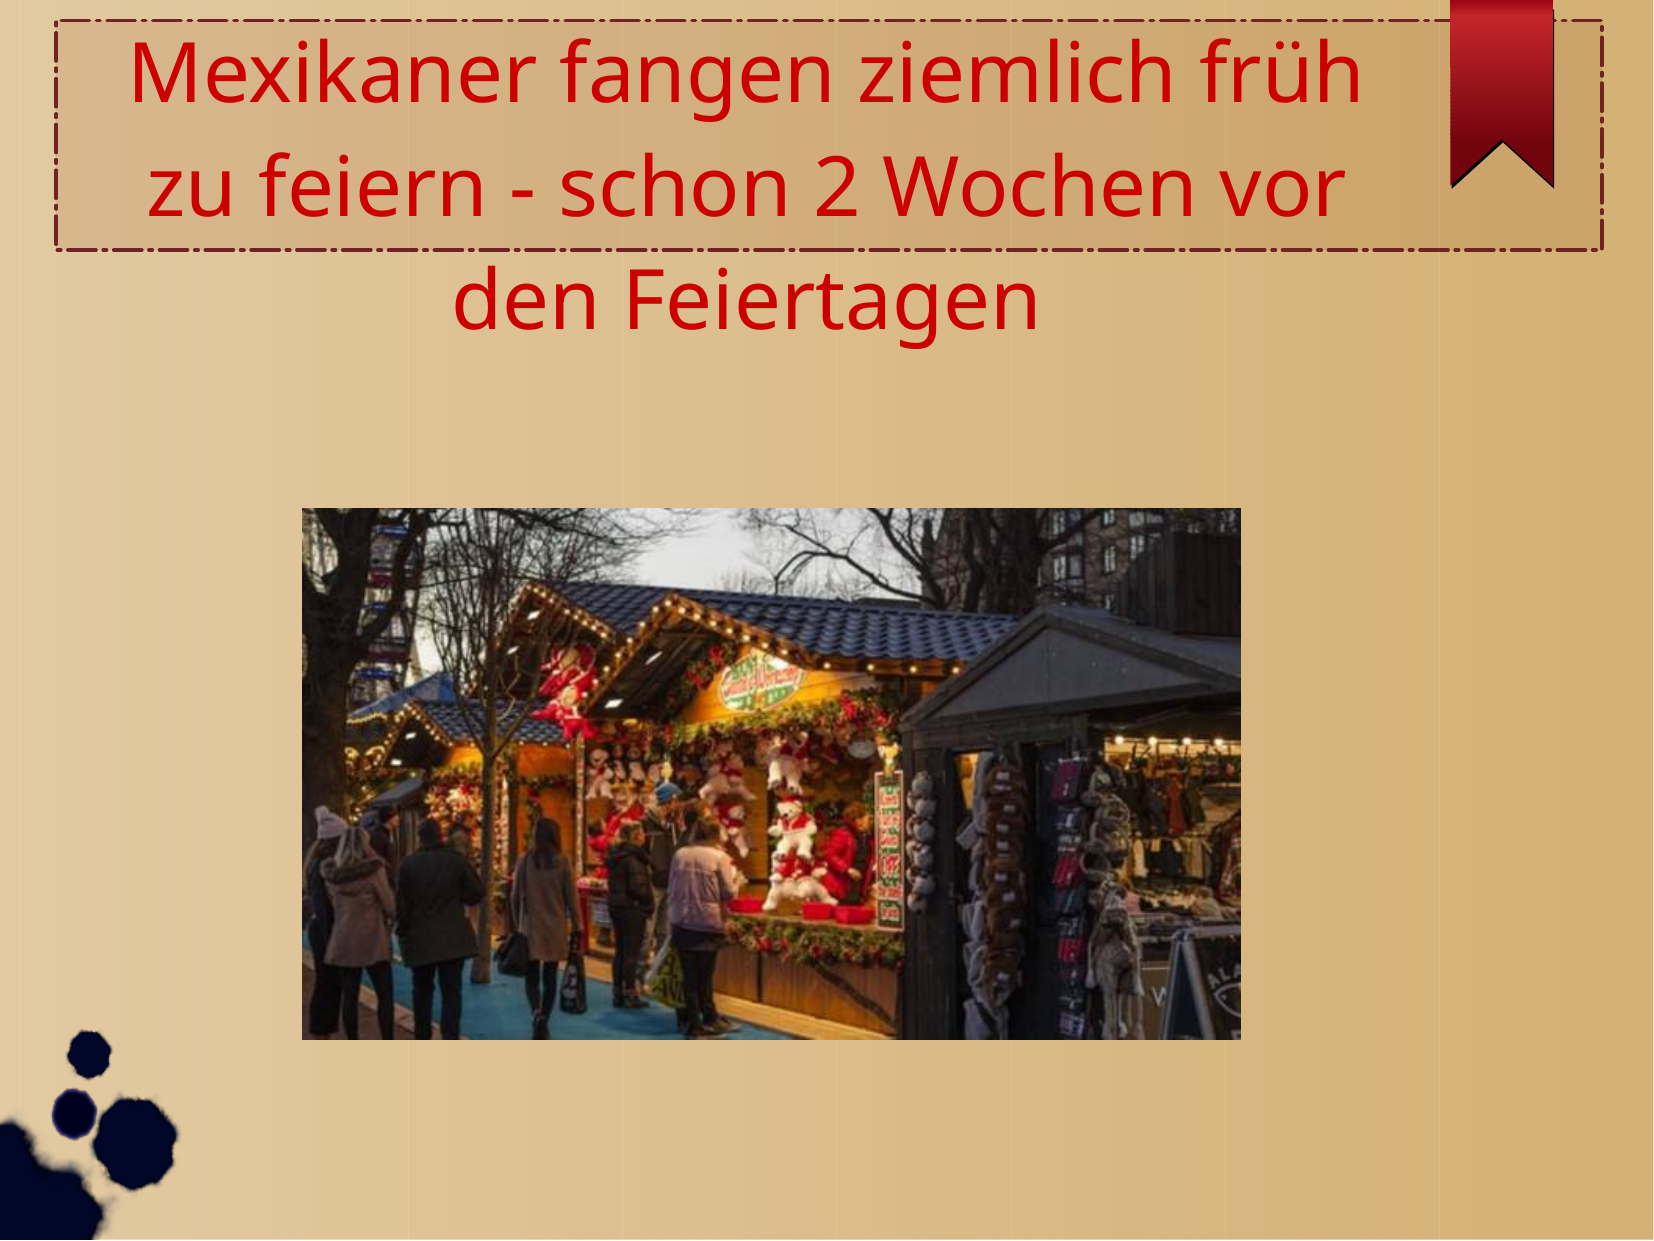

# Mexikaner fangen ziemlich früh zu feiern - schon 2 Wochen vor den Feiertagen